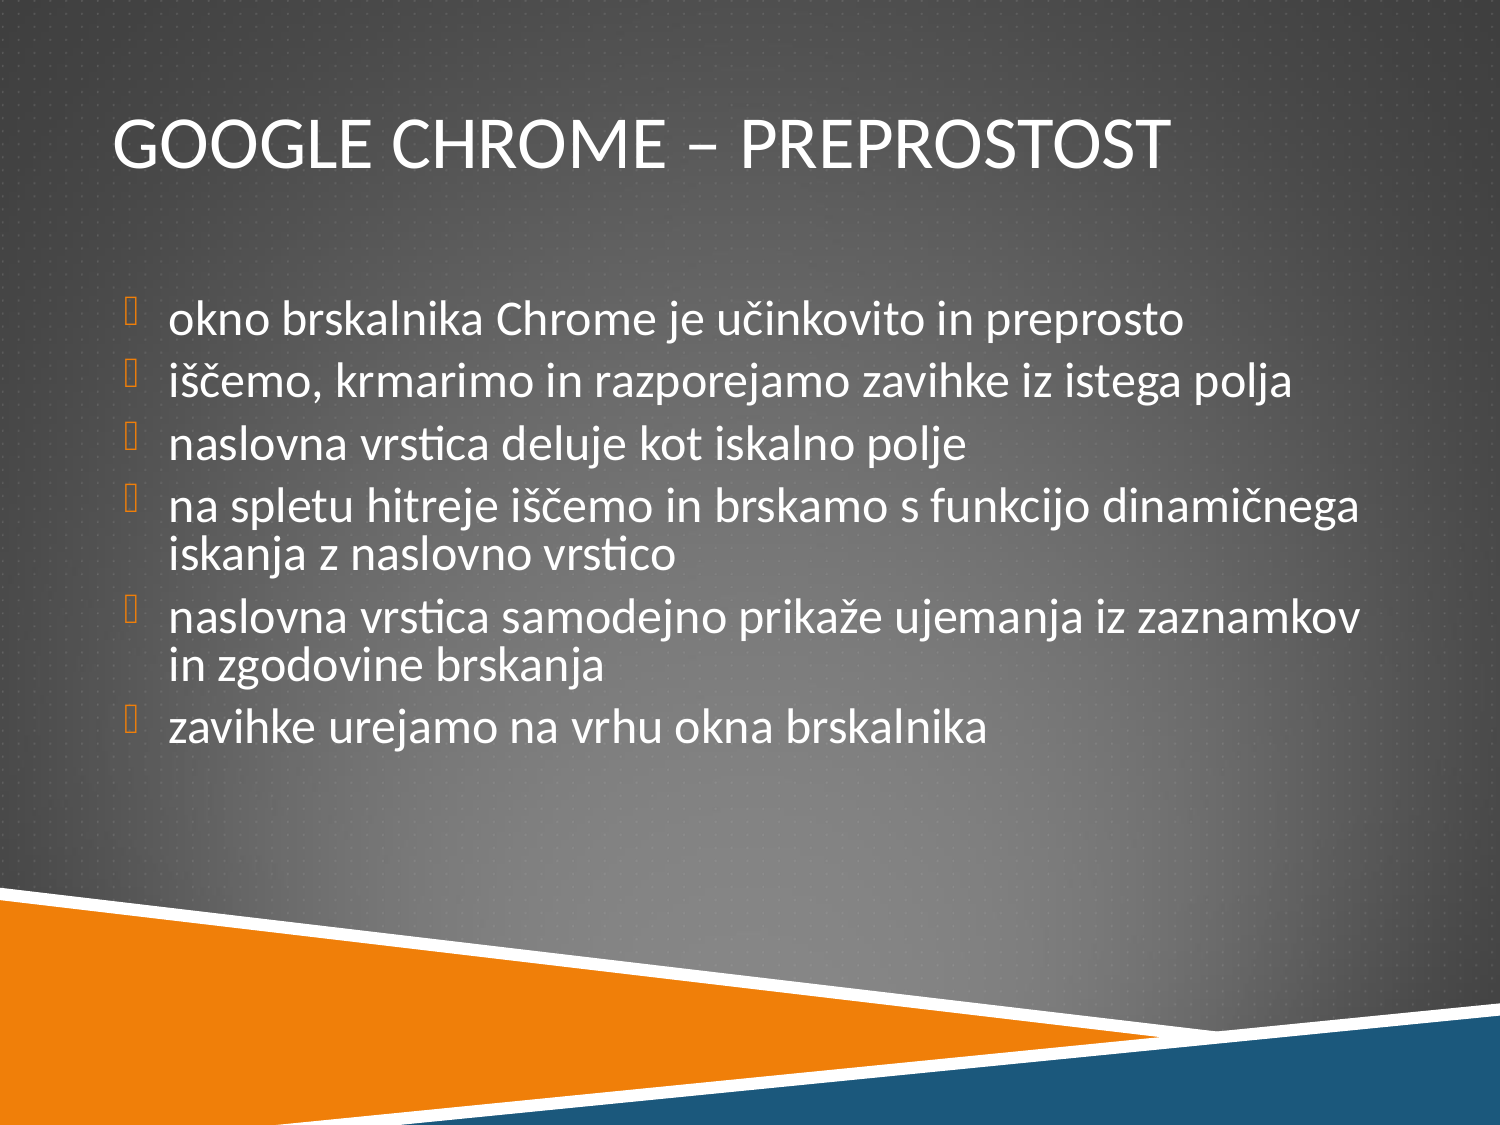

# GOOGLE CHROME – PREPROSTOST
okno brskalnika Chrome je učinkovito in preprosto
iščemo, krmarimo in razporejamo zavihke iz istega polja
naslovna vrstica deluje kot iskalno polje
na spletu hitreje iščemo in brskamo s funkcijo dinamičnega iskanja z naslovno vrstico
naslovna vrstica samodejno prikaže ujemanja iz zaznamkov in zgodovine brskanja
zavihke urejamo na vrhu okna brskalnika